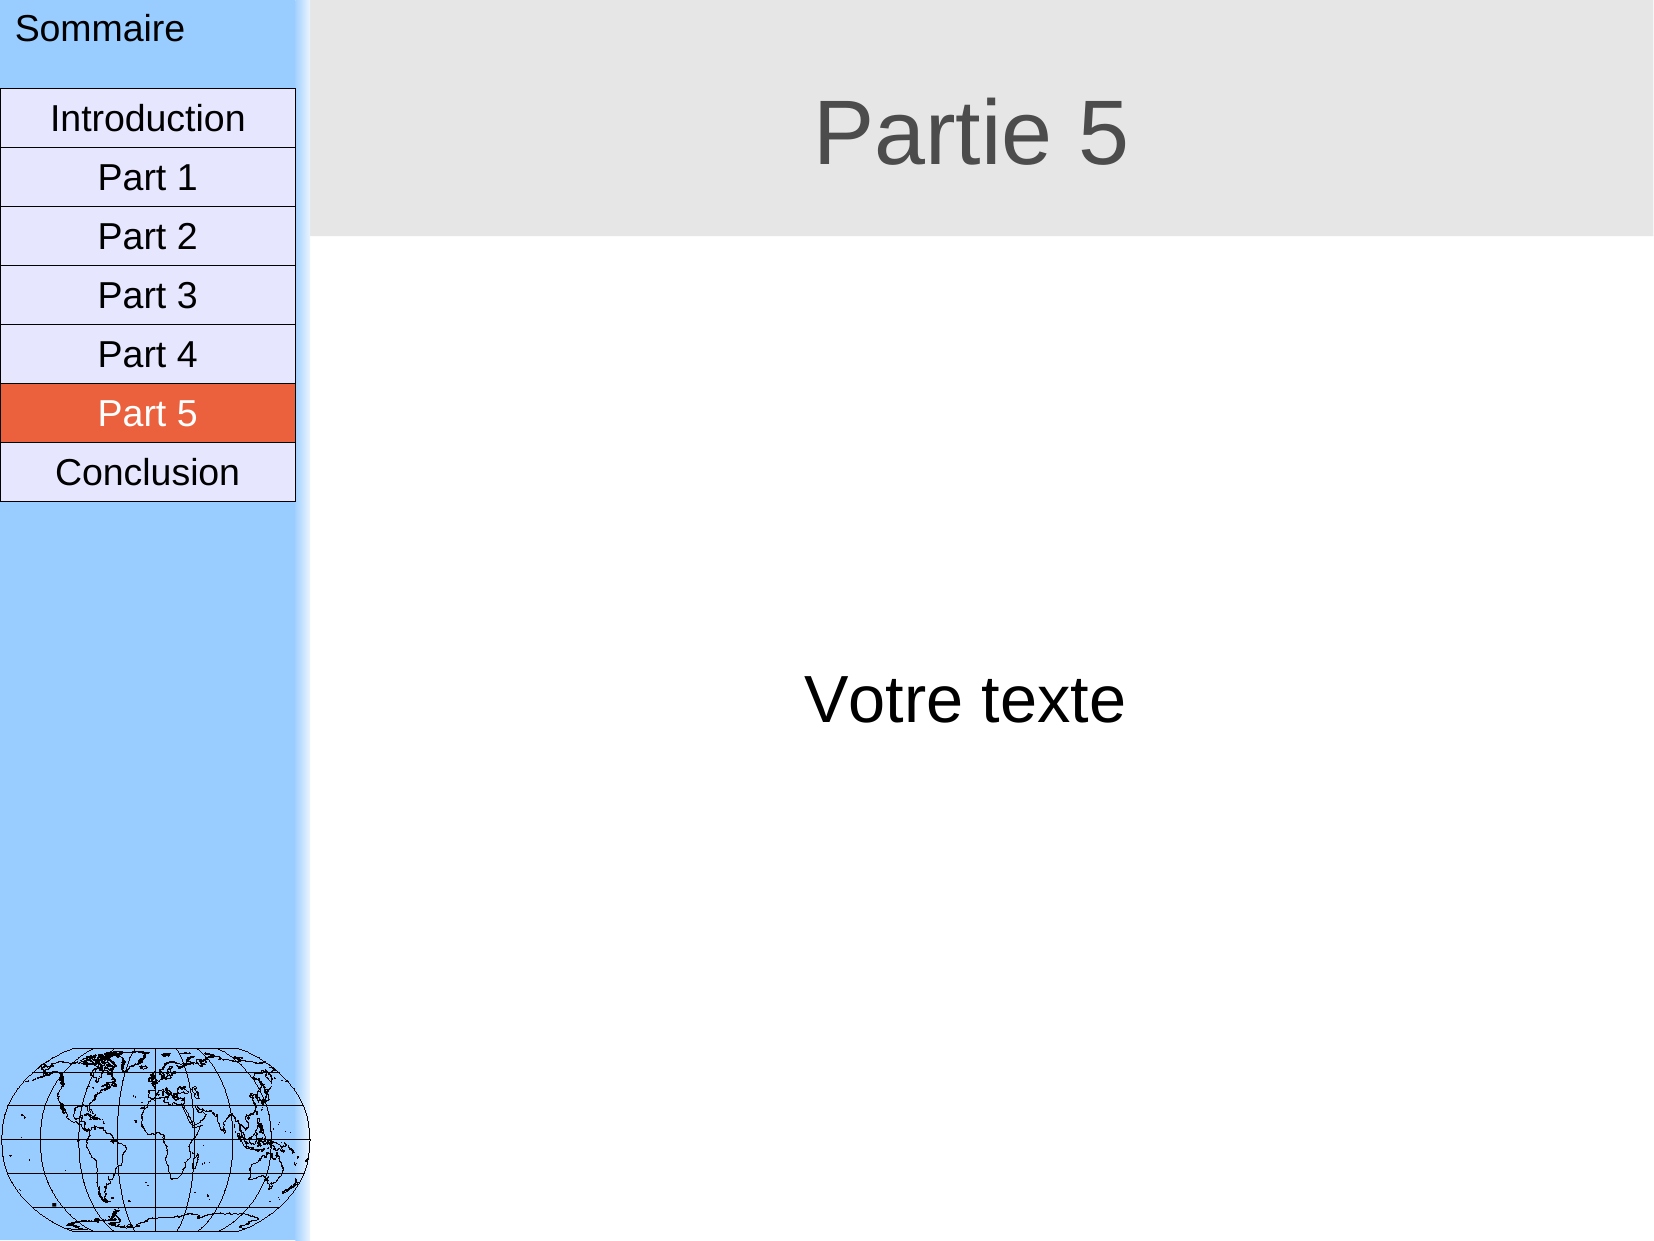

Sommaire
# Partie 5
Introduction
Part 1
Part 2
Part 3
Votre texte
Part 4
Part 5
Conclusion